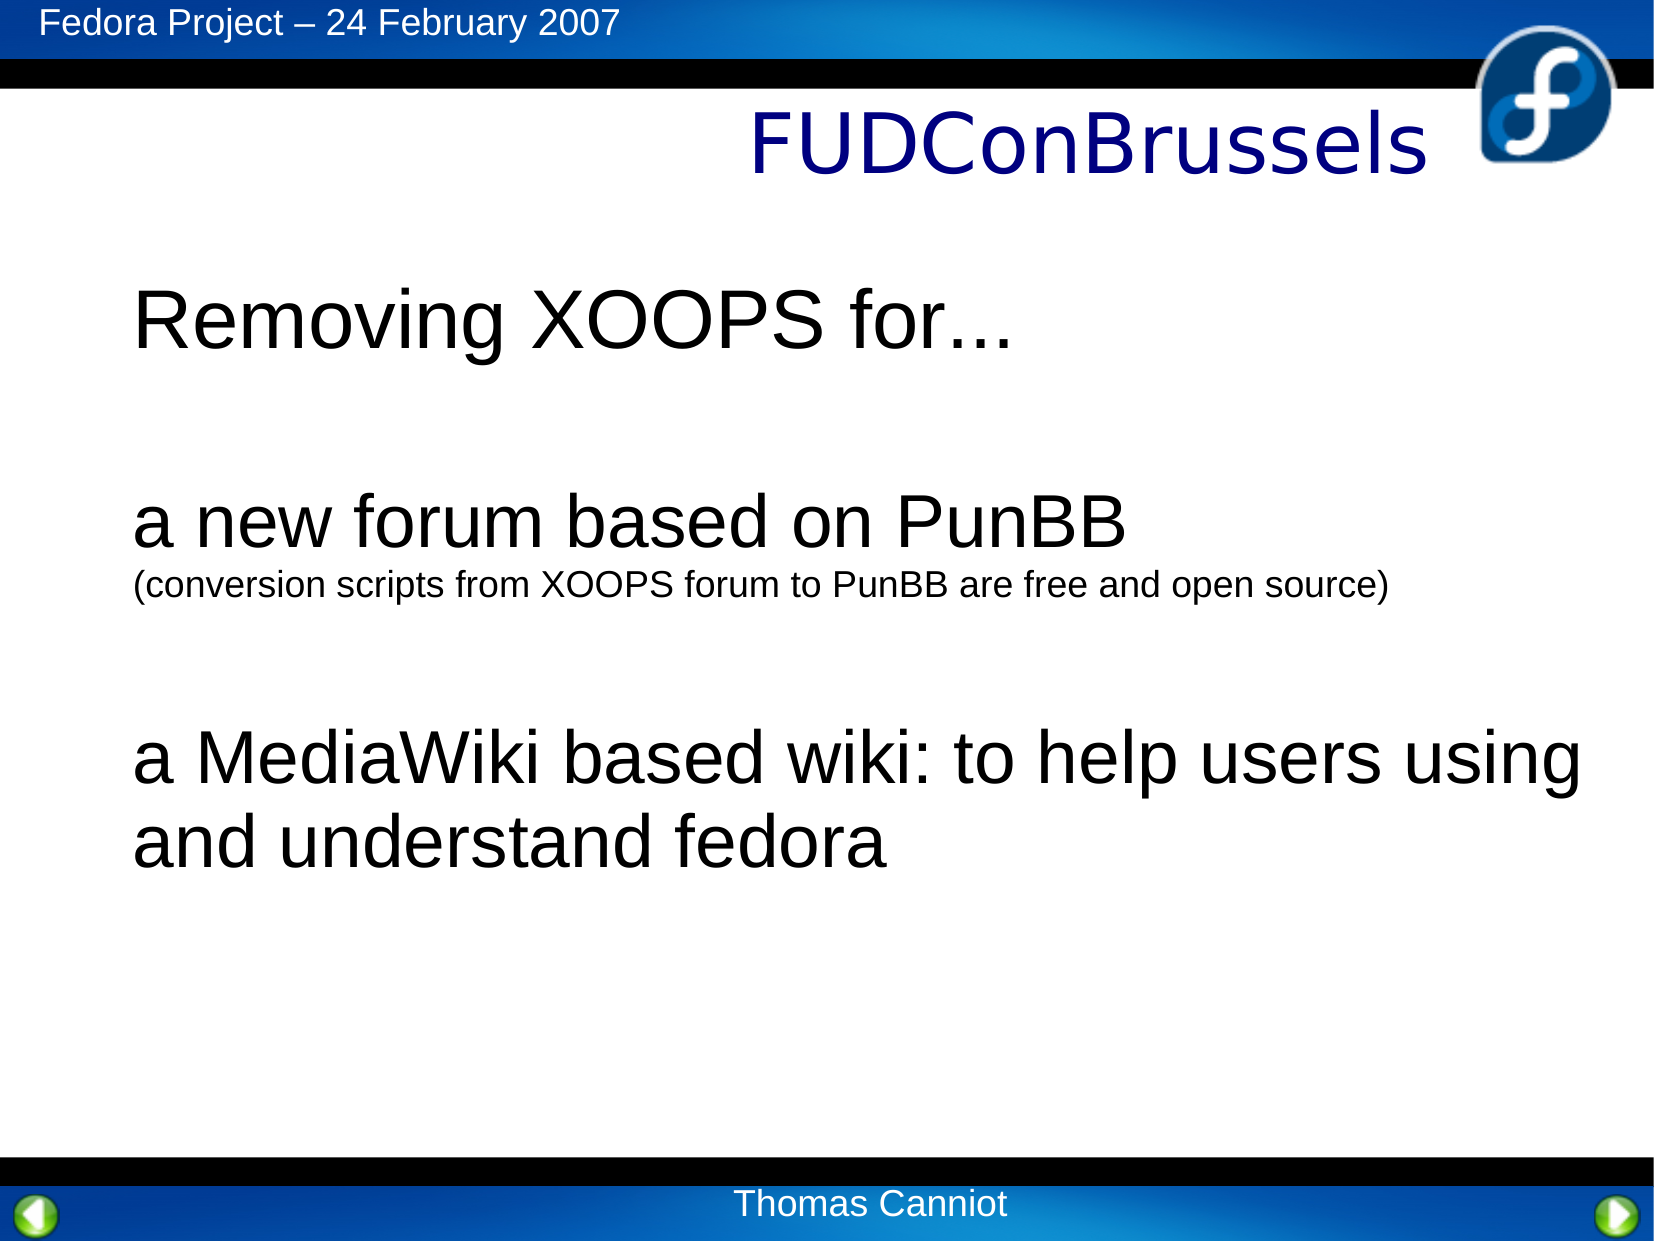

Removing XOOPS for...
a new forum based on PunBB
(conversion scripts from XOOPS forum to PunBB are free and open source)
a MediaWiki based wiki: to help users using and understand fedora